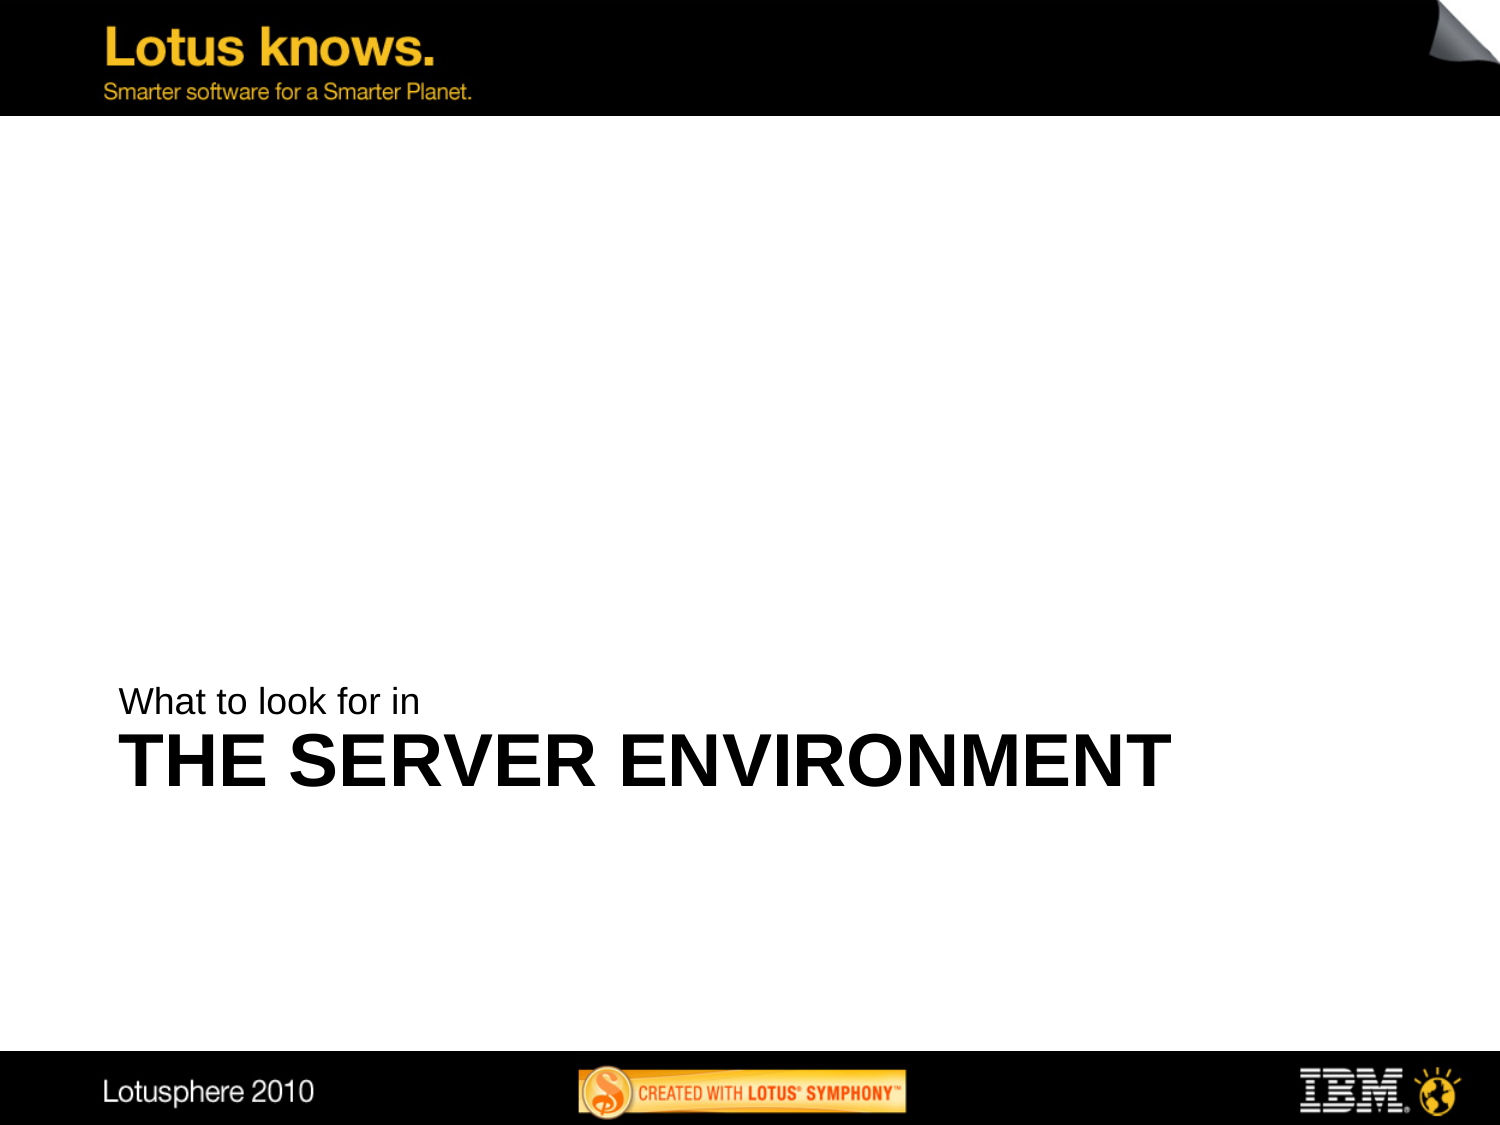

What to look for in
# THE SERVER ENVIRONMENT